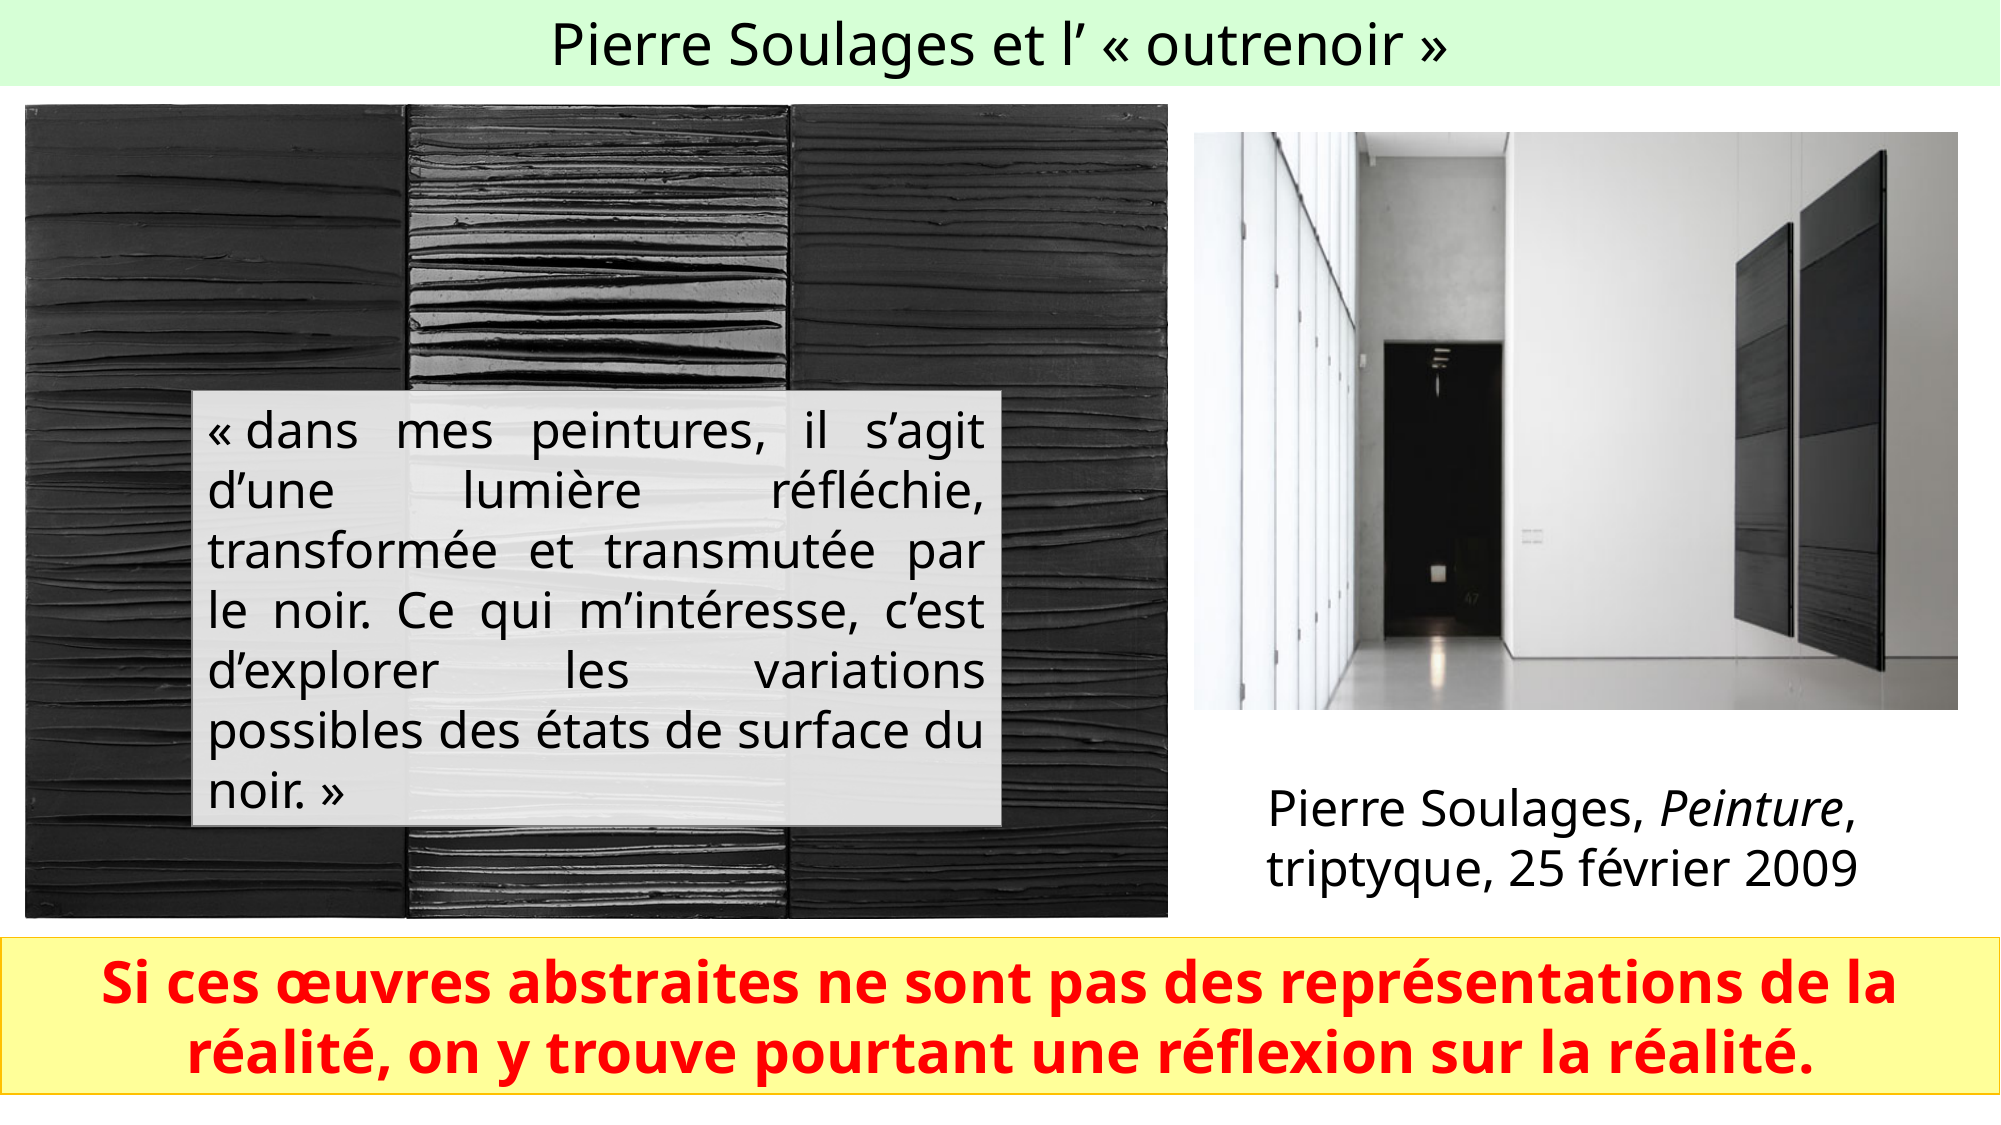

Pierre Soulages et l’ « outrenoir »
« dans mes peintures, il s’agit d’une lumière réfléchie, transformée et transmutée par le noir. Ce qui m’intéresse, c’est d’explorer les variations possibles des états de surface du noir. »
Pierre Soulages, Peinture, triptyque, 25 février 2009
Si ces œuvres abstraites ne sont pas des représentations de la réalité, on y trouve pourtant une réflexion sur la réalité.